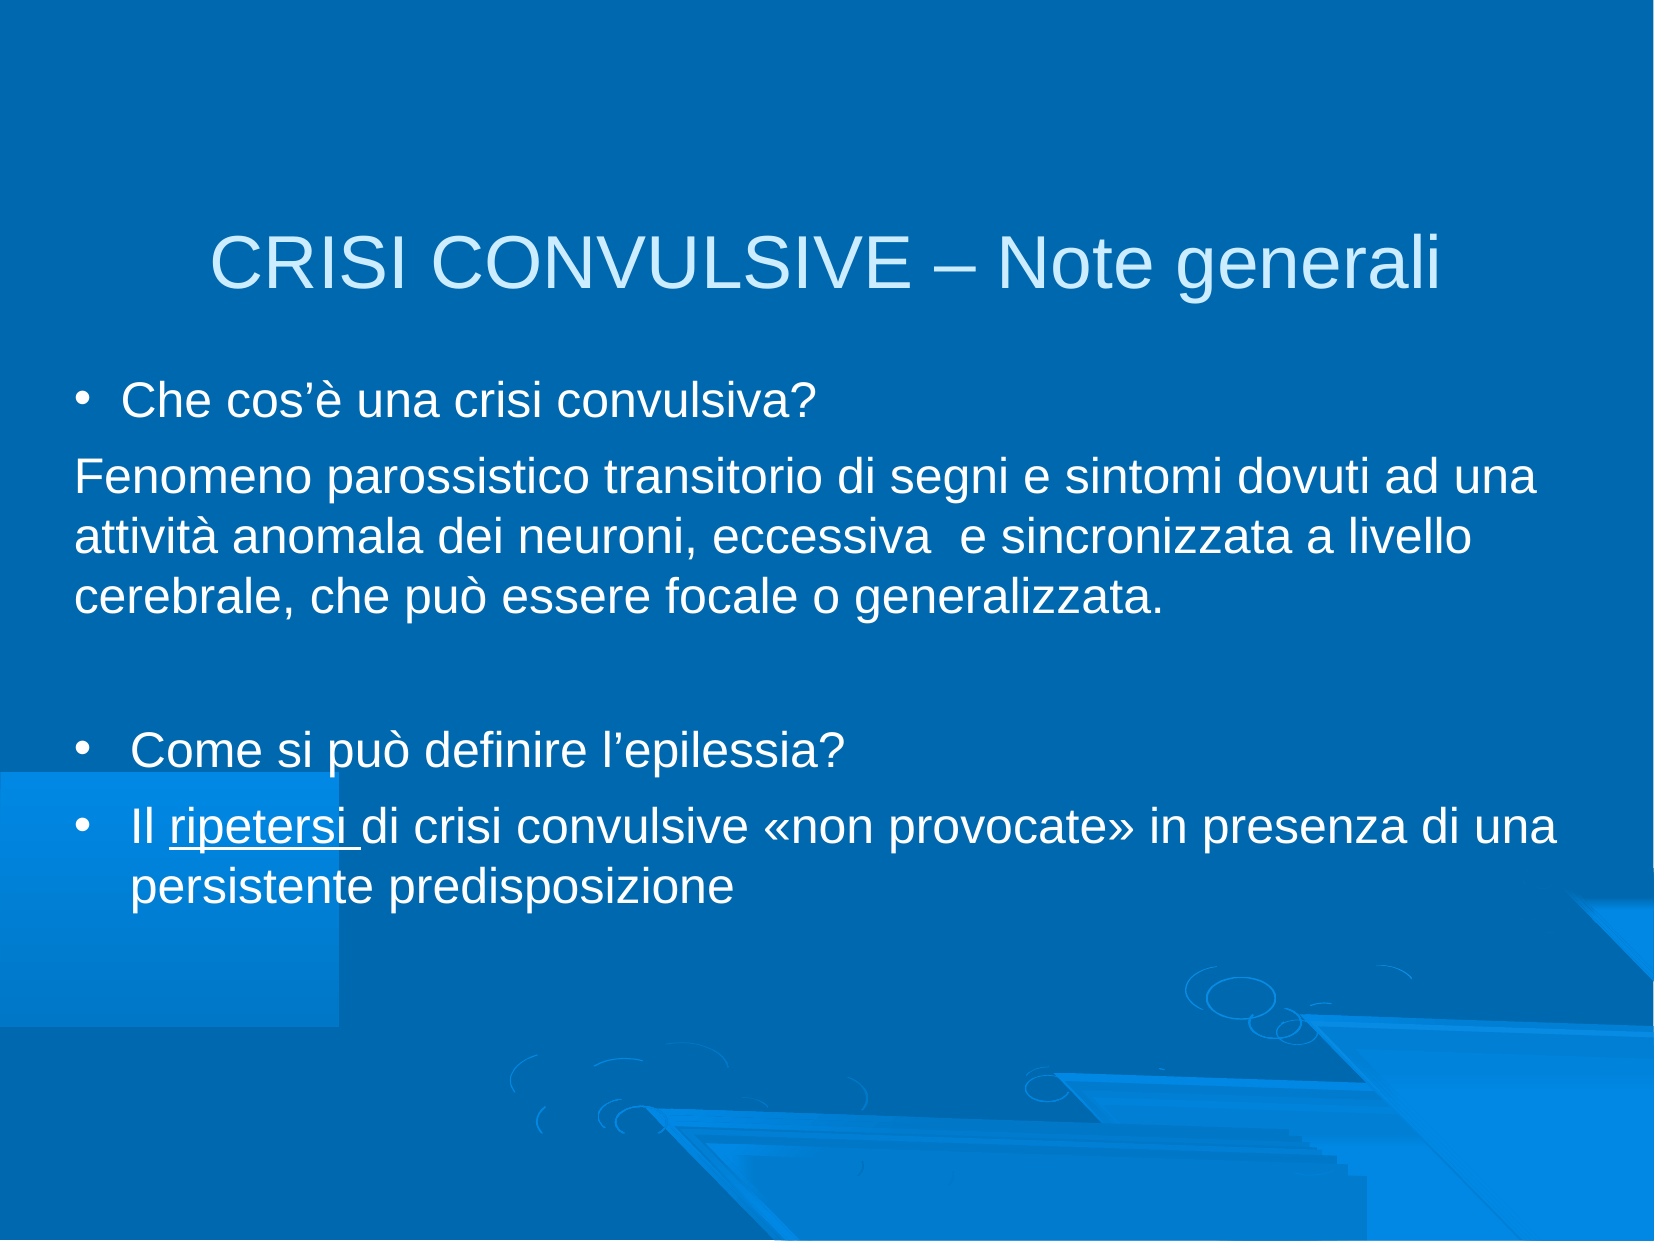

# CRISI CONVULSIVE – Note generali
Che cos’è una crisi convulsiva?
Fenomeno parossistico transitorio di segni e sintomi dovuti ad una attività anomala dei neuroni, eccessiva e sincronizzata a livello cerebrale, che può essere focale o generalizzata.
Come si può definire l’epilessia?
Il ripetersi di crisi convulsive «non provocate» in presenza di una persistente predisposizione